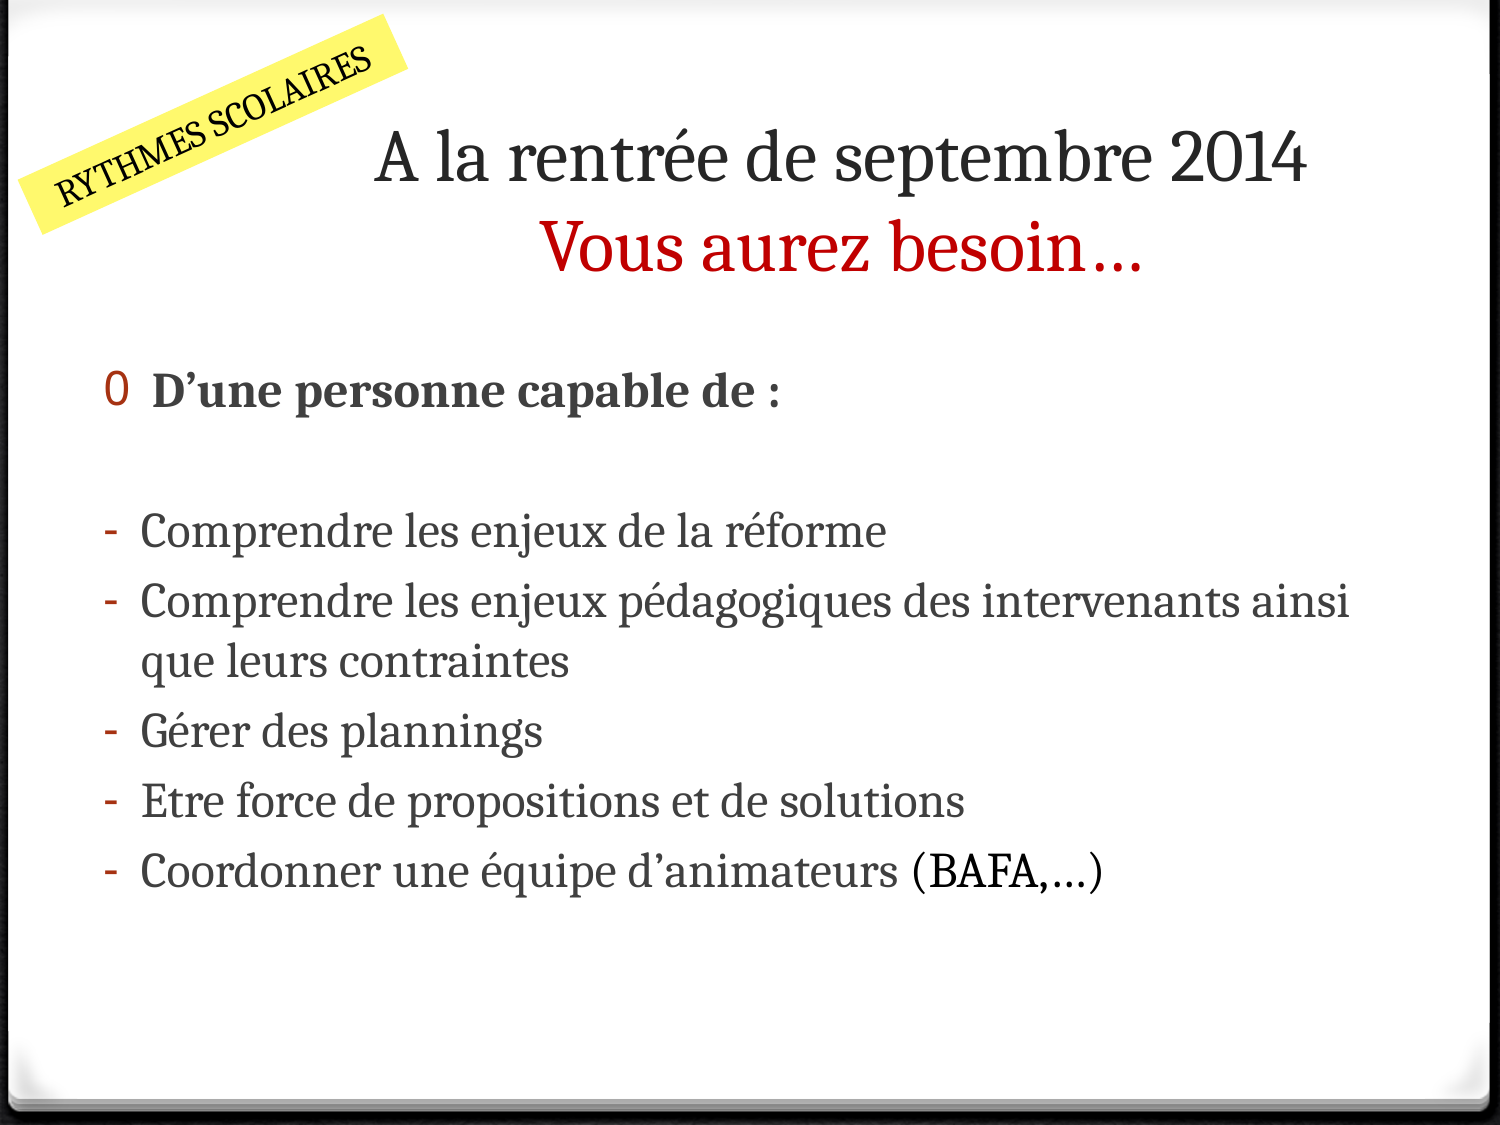

# A la rentrée de septembre 2014 Vous aurez besoin…
RYTHMES SCOLAIRES
 D’une personne capable de :
Comprendre les enjeux de la réforme
Comprendre les enjeux pédagogiques des intervenants ainsi que leurs contraintes
Gérer des plannings
Etre force de propositions et de solutions
Coordonner une équipe d’animateurs (BAFA,…)